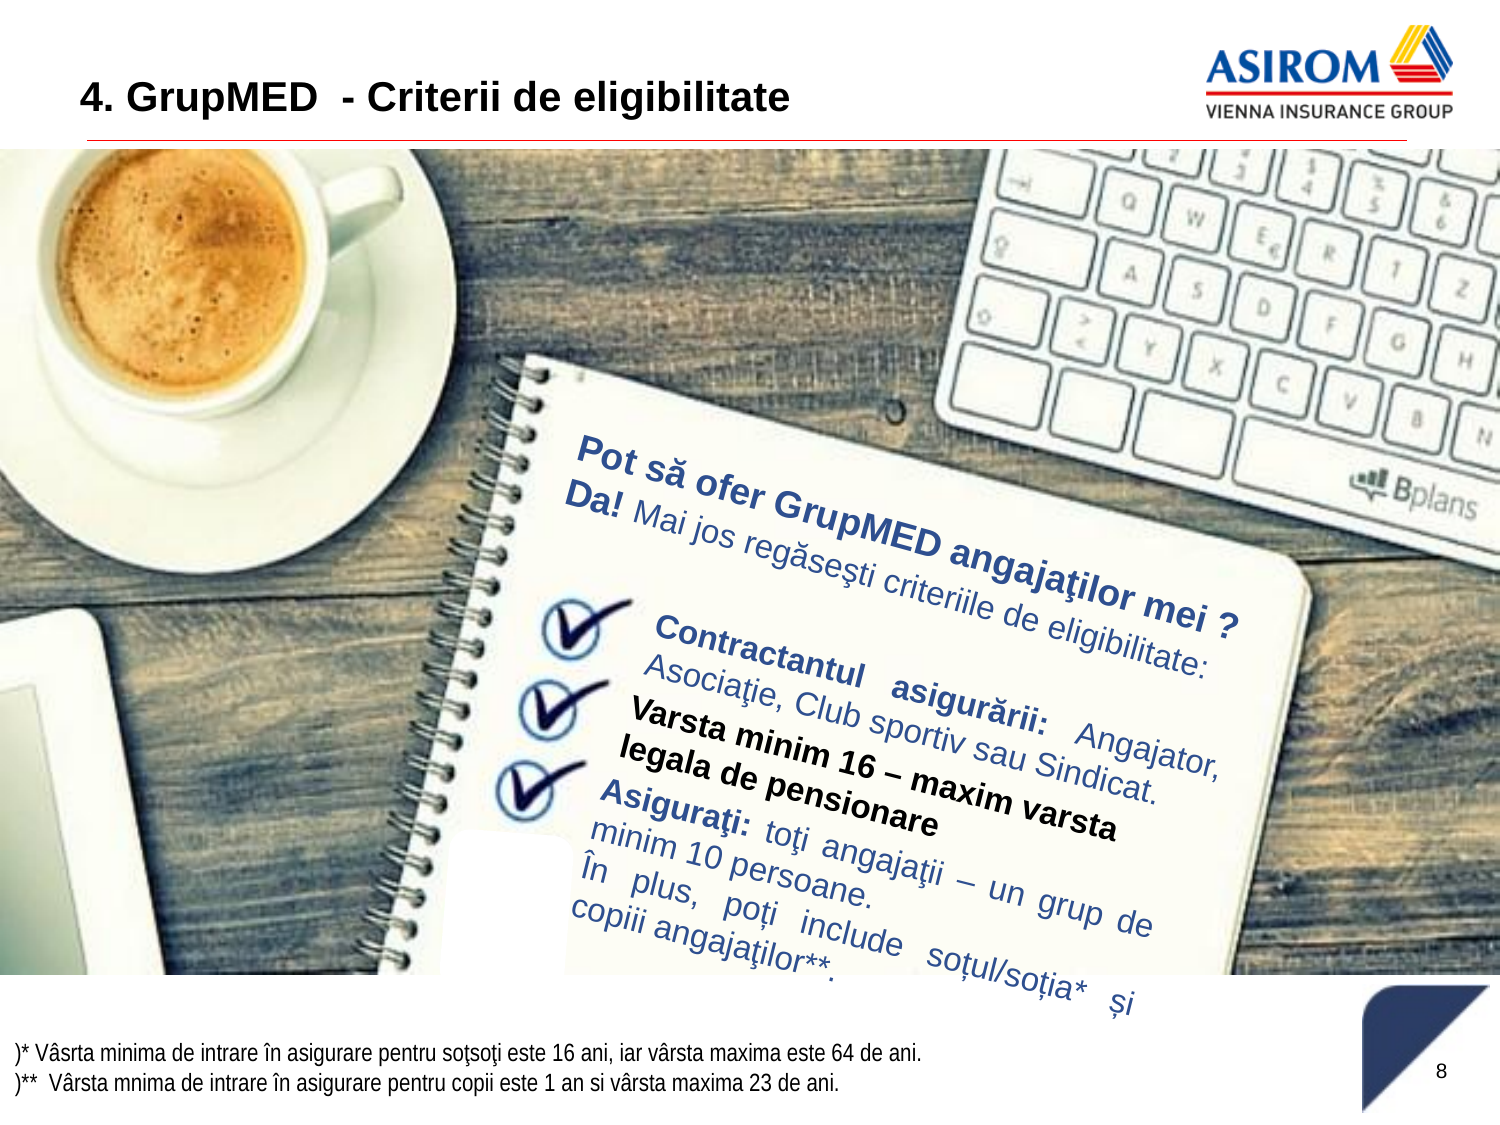

4. GrupMED - Criterii de eligibilitate
Pot să ofer GrupMED angajaţilor mei ?
Da! Mai jos regăseşti criteriile de eligibilitate:
Contractantul asigurării: Angajator, Asociaţie, Club sportiv sau Sindicat.
Asiguraţi: toţi angajaţii – un grup de minim 10 persoane.
În plus, poți include soțul/soția* și copiii angajaţilor**.
Varsta minim 16 – maxim varsta legala de pensionare
)* Vâsrta minima de intrare în asigurare pentru soţsoţi este 16 ani, iar vârsta maxima este 64 de ani.
)** Vârsta mnima de intrare în asigurare pentru copii este 1 an si vârsta maxima 23 de ani.